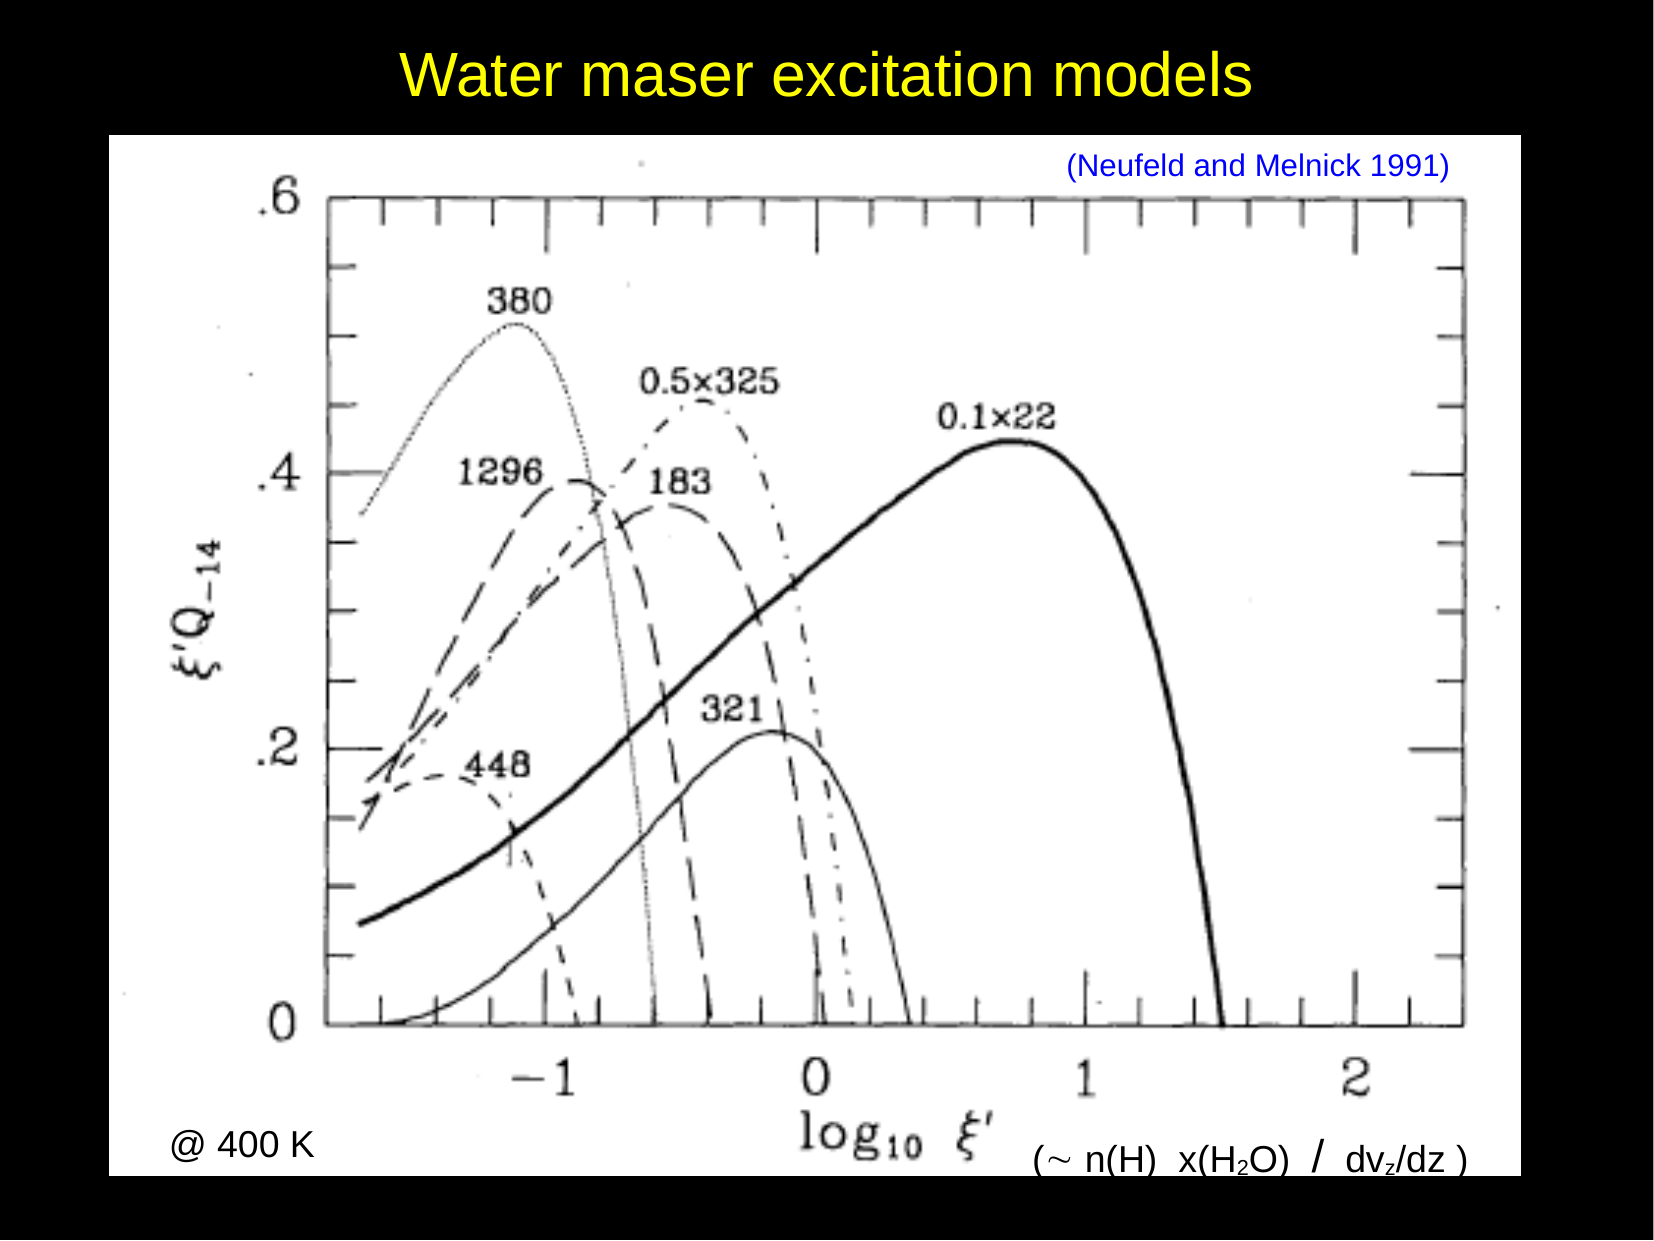

Water maser excitation models
(Neufeld and Melnick 1991)
(∼ n(H) x(H2O) / dvz/dz )
@ 400 K